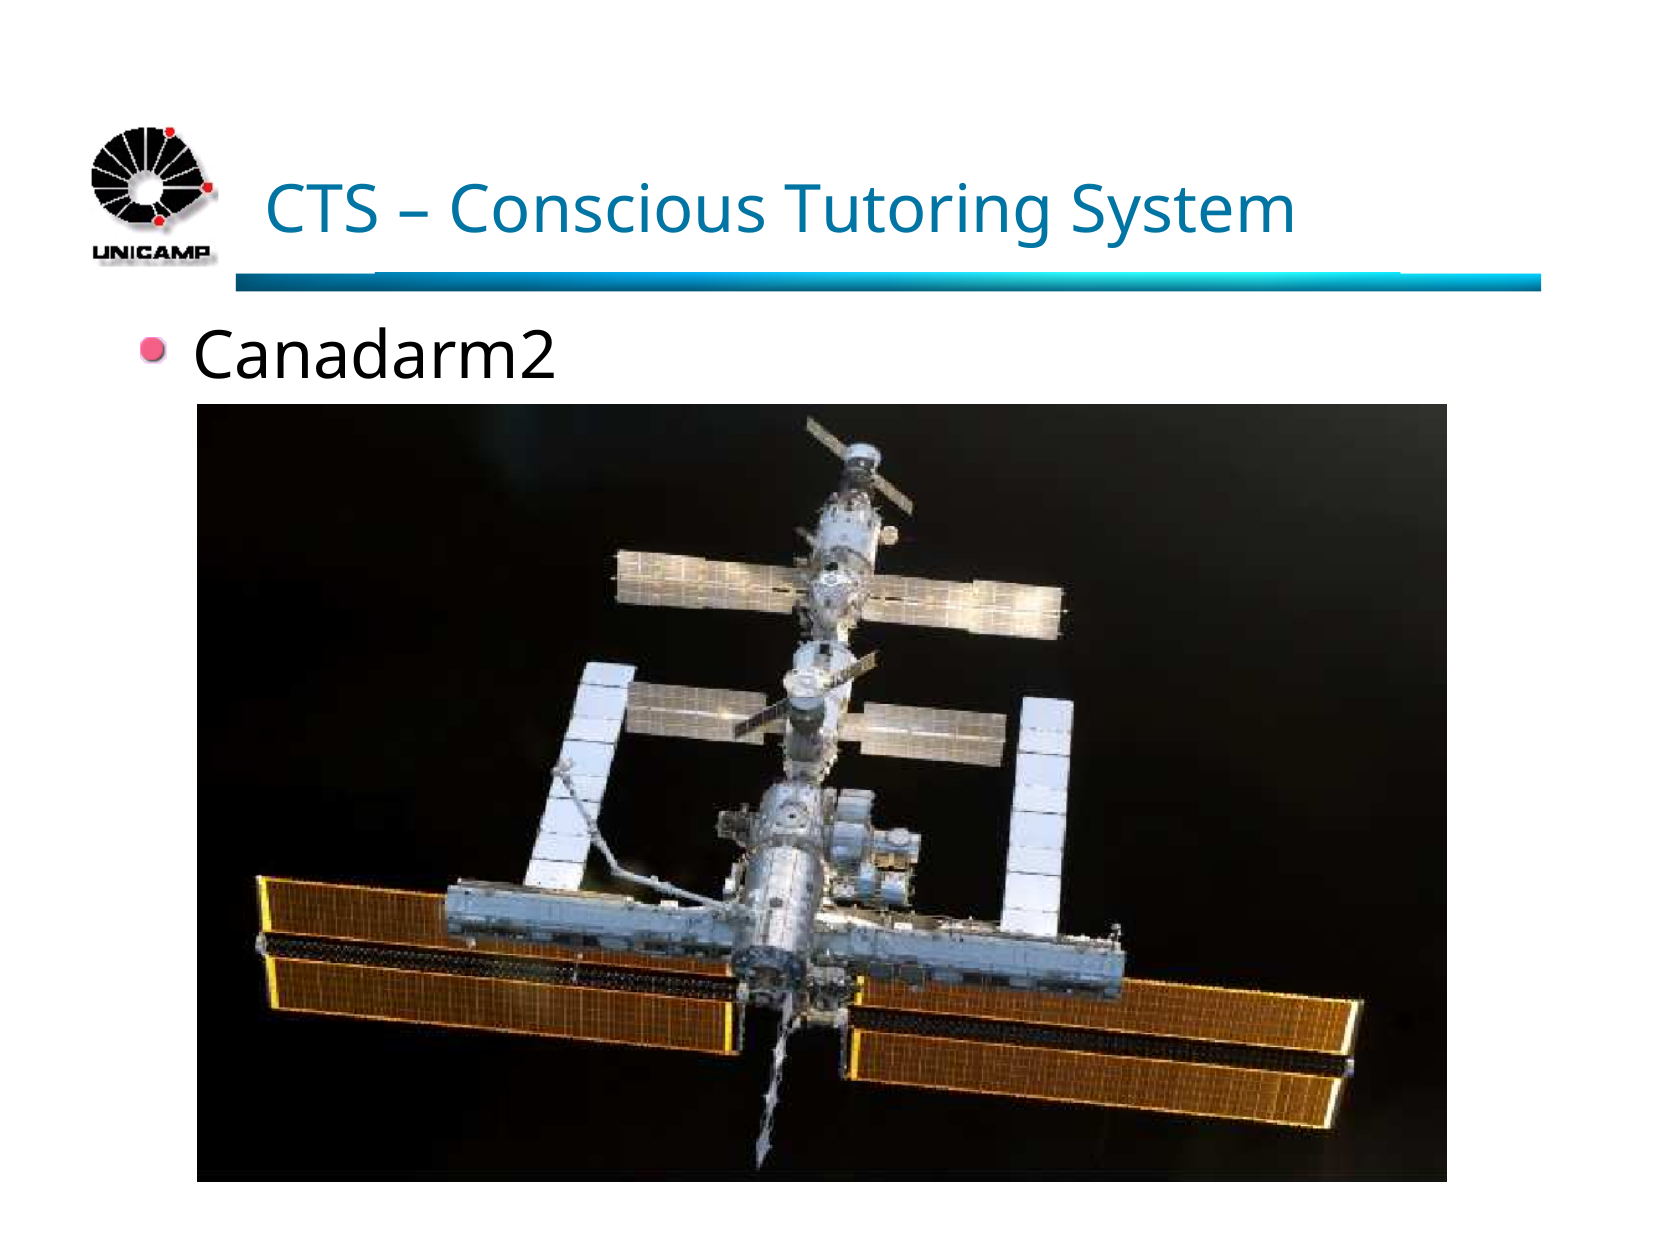

# CTS – Conscious Tutoring System
Canadarm2